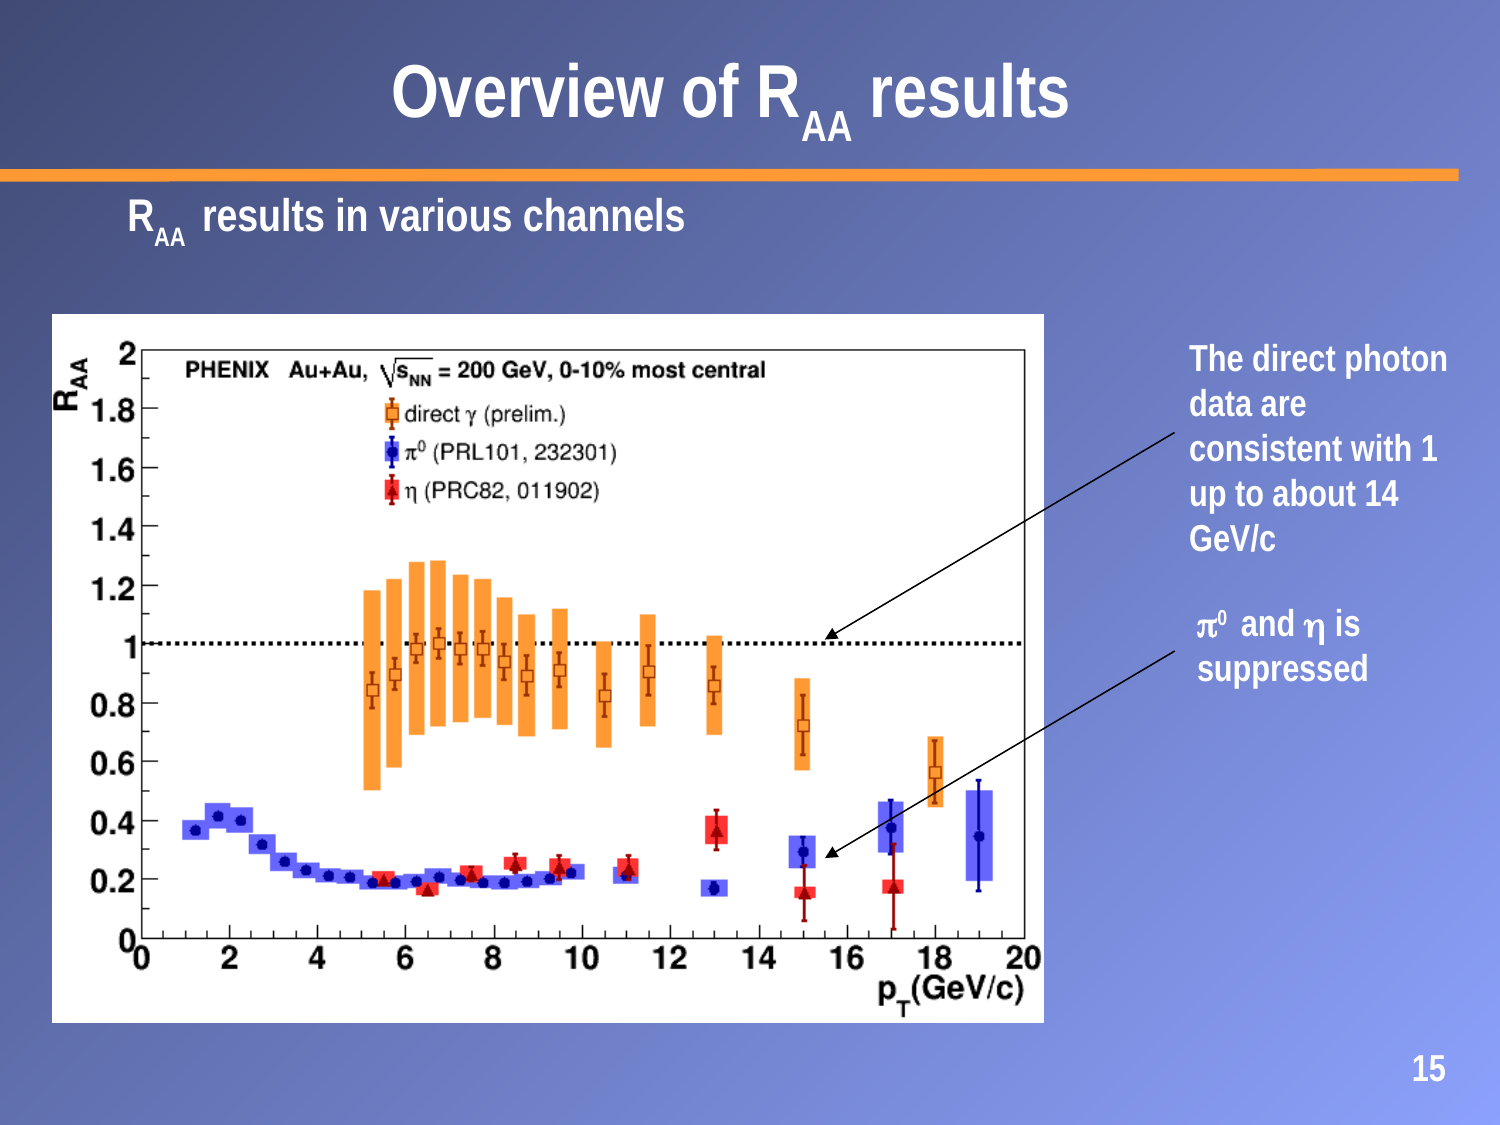

# Overview of RAA results
RAA results in various channels
The direct photon data are consistent with 1 up to about 14 GeV/c
0 and h is suppressed
15